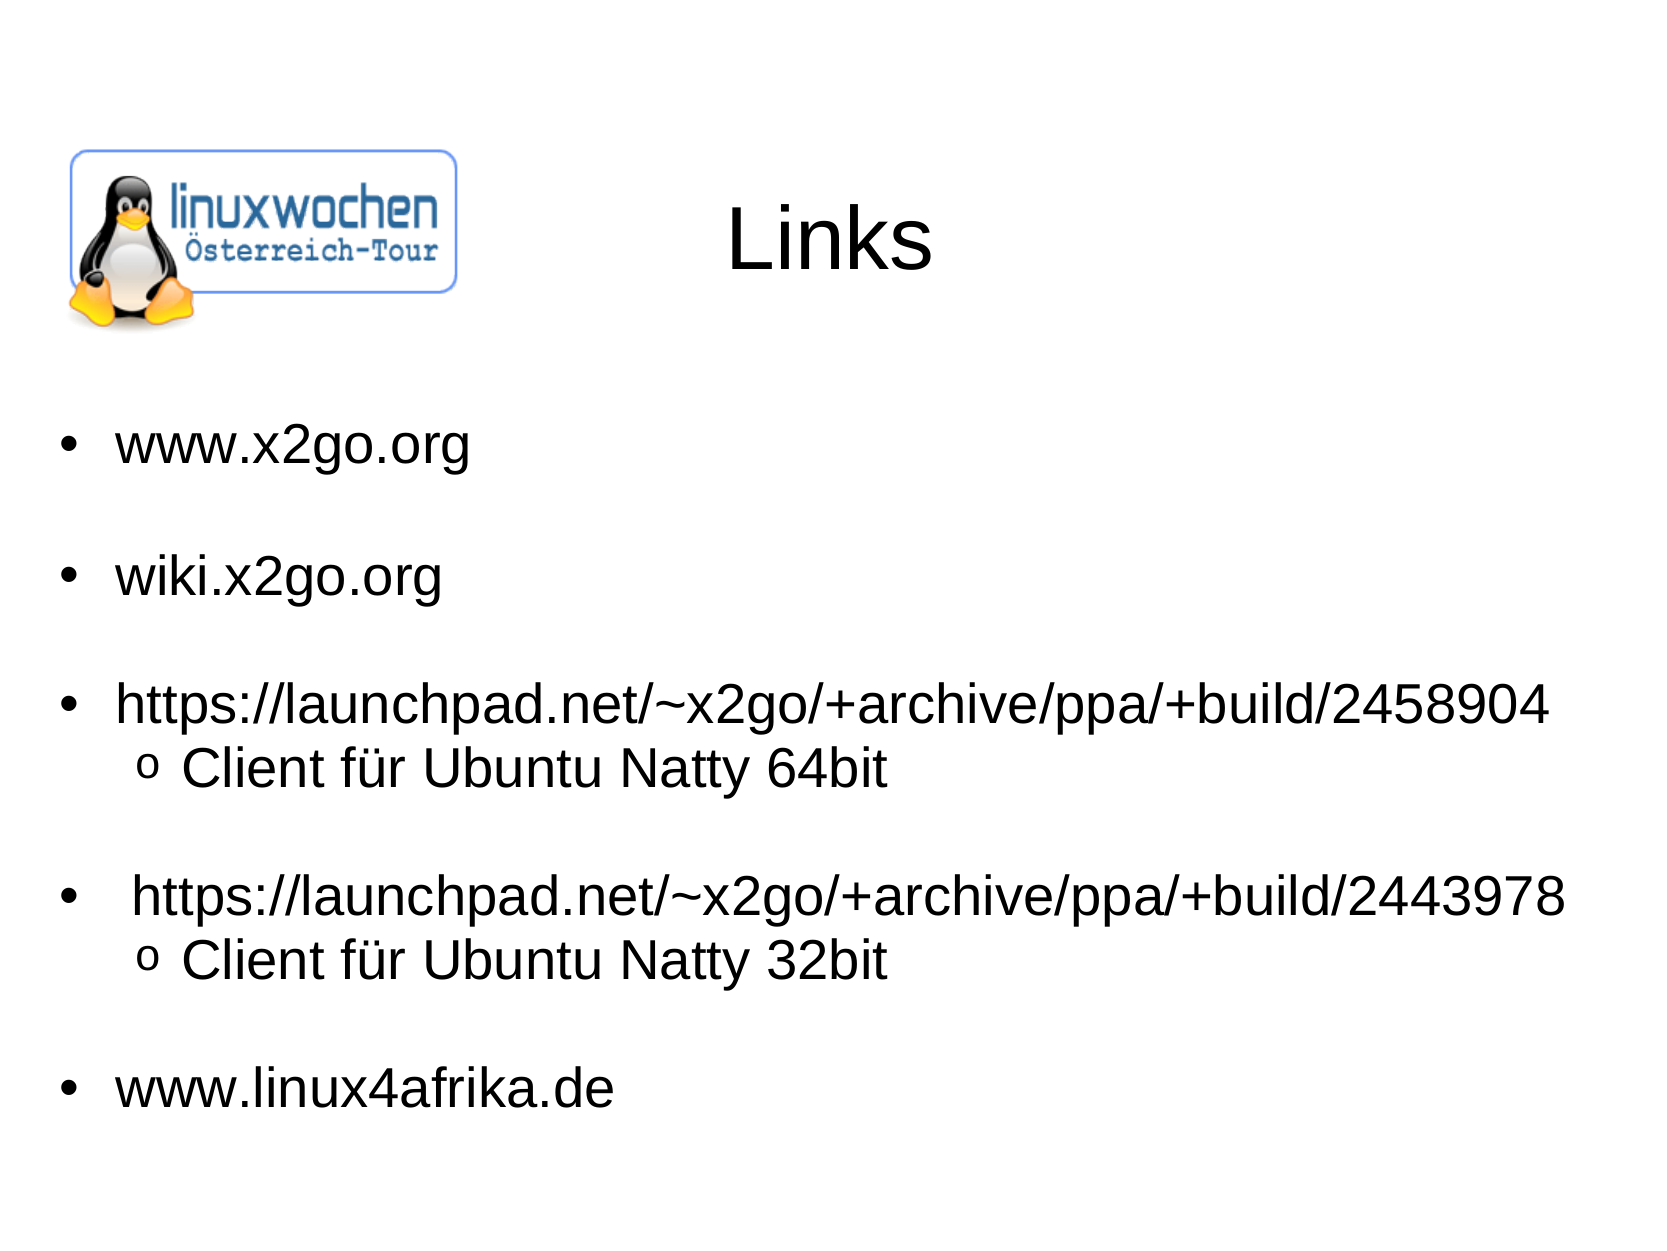

# Links
www.x2go.org
wiki.x2go.org
https://launchpad.net/~x2go/+archive/ppa/+build/2458904
Client für Ubuntu Natty 64bit
 https://launchpad.net/~x2go/+archive/ppa/+build/2443978
Client für Ubuntu Natty 32bit
www.linux4afrika.de